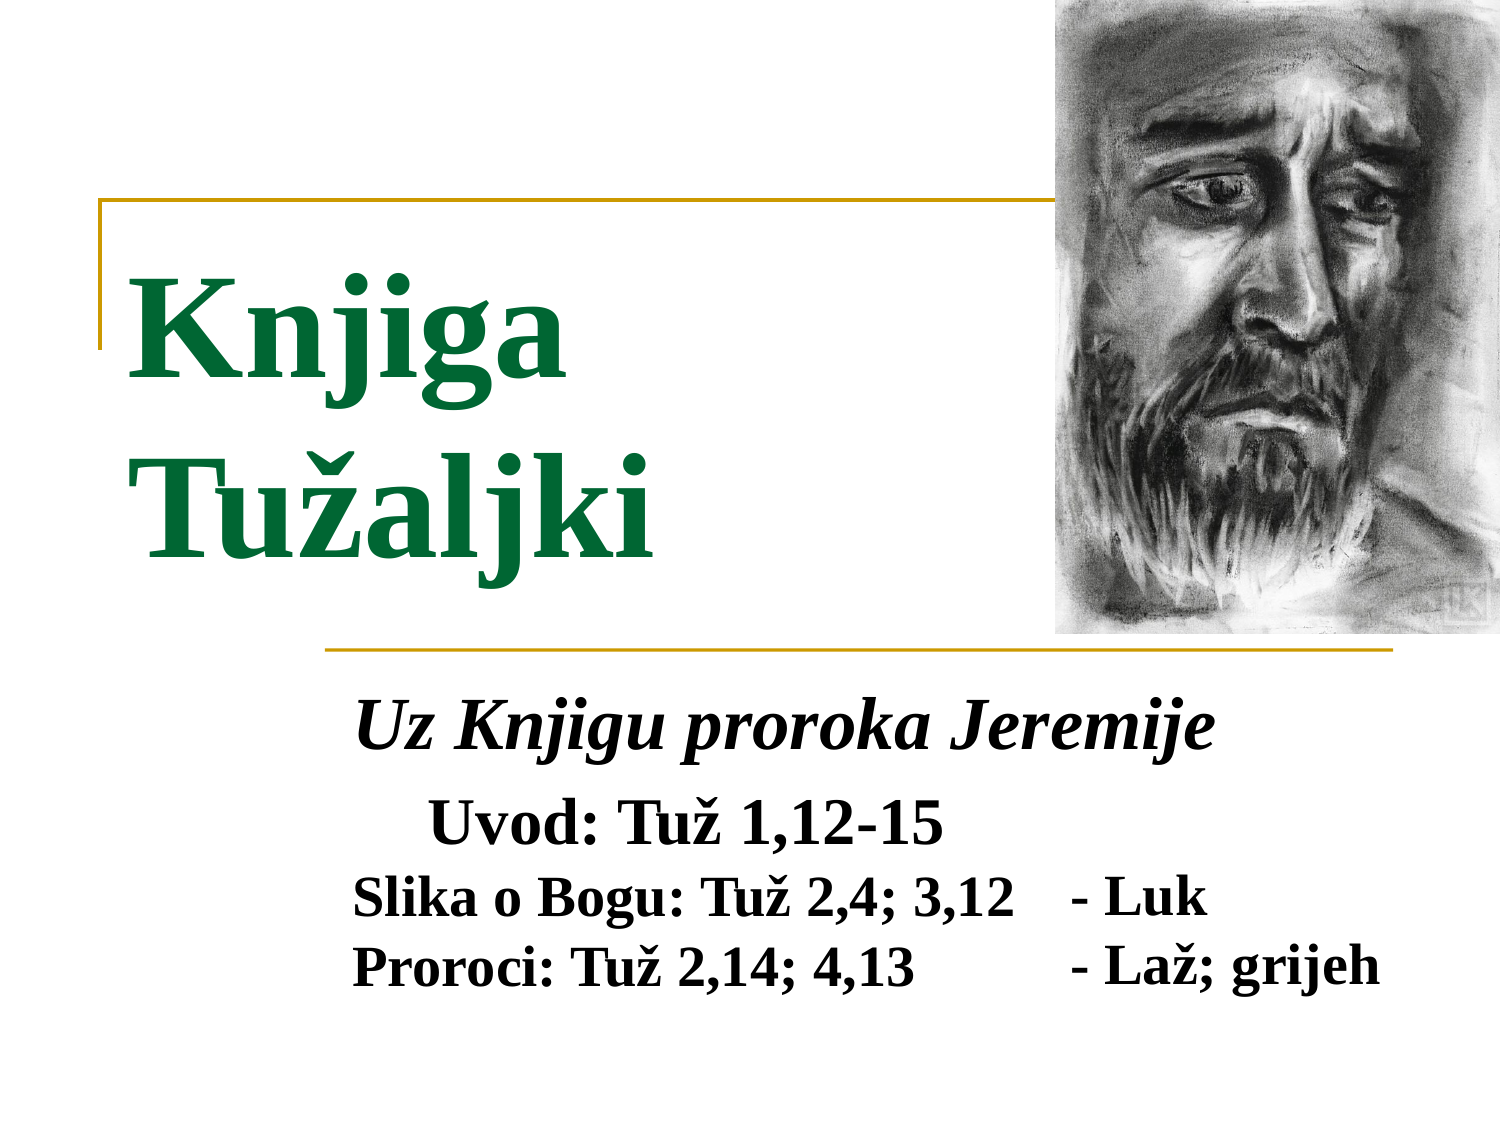

# Knjiga Tužaljki
Uz Knjigu proroka Jeremije
Uvod: Tuž 1,12-15
Slika o Bogu: Tuž 2,4; 3,12
Proroci: Tuž 2,14; 4,13
- Luk
- Laž; grijeh